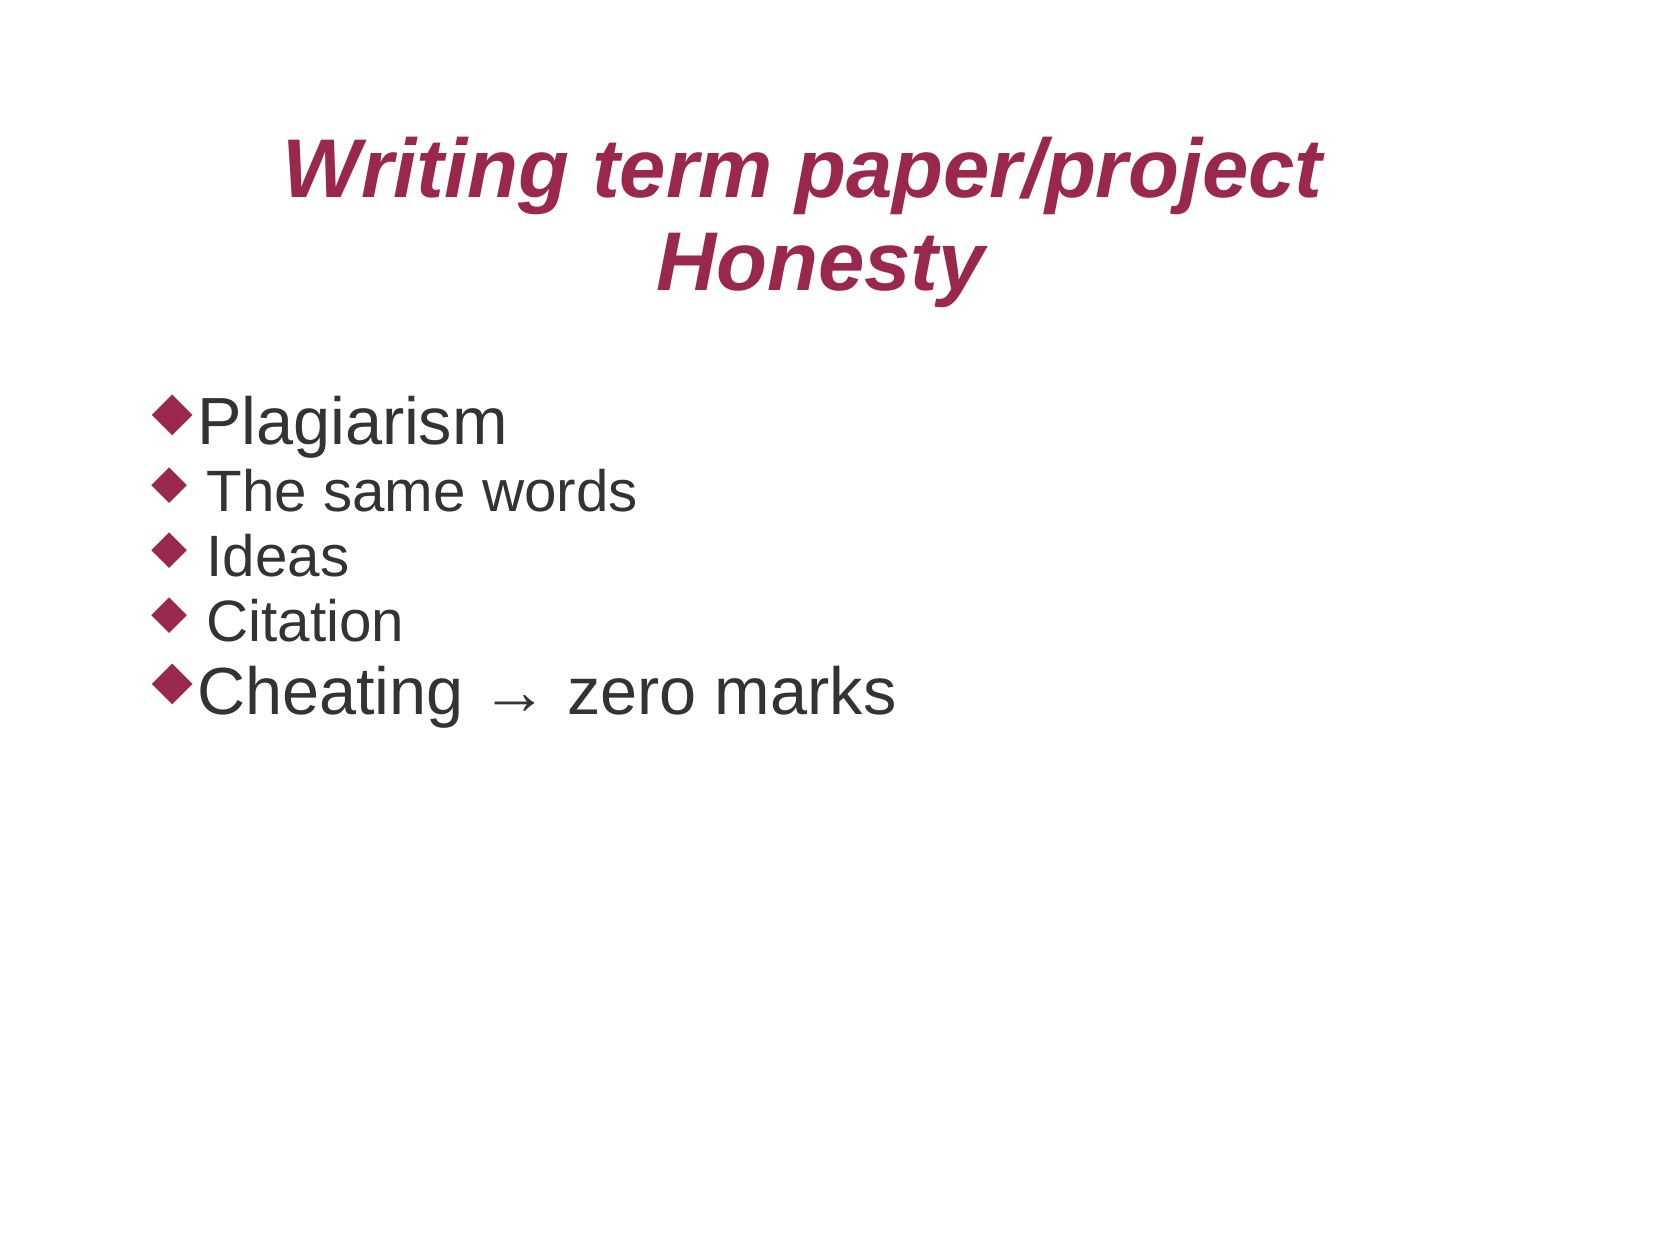

# Writing term paper/project Honesty
Plagiarism
The same words
Ideas
Citation
Cheating → zero marks